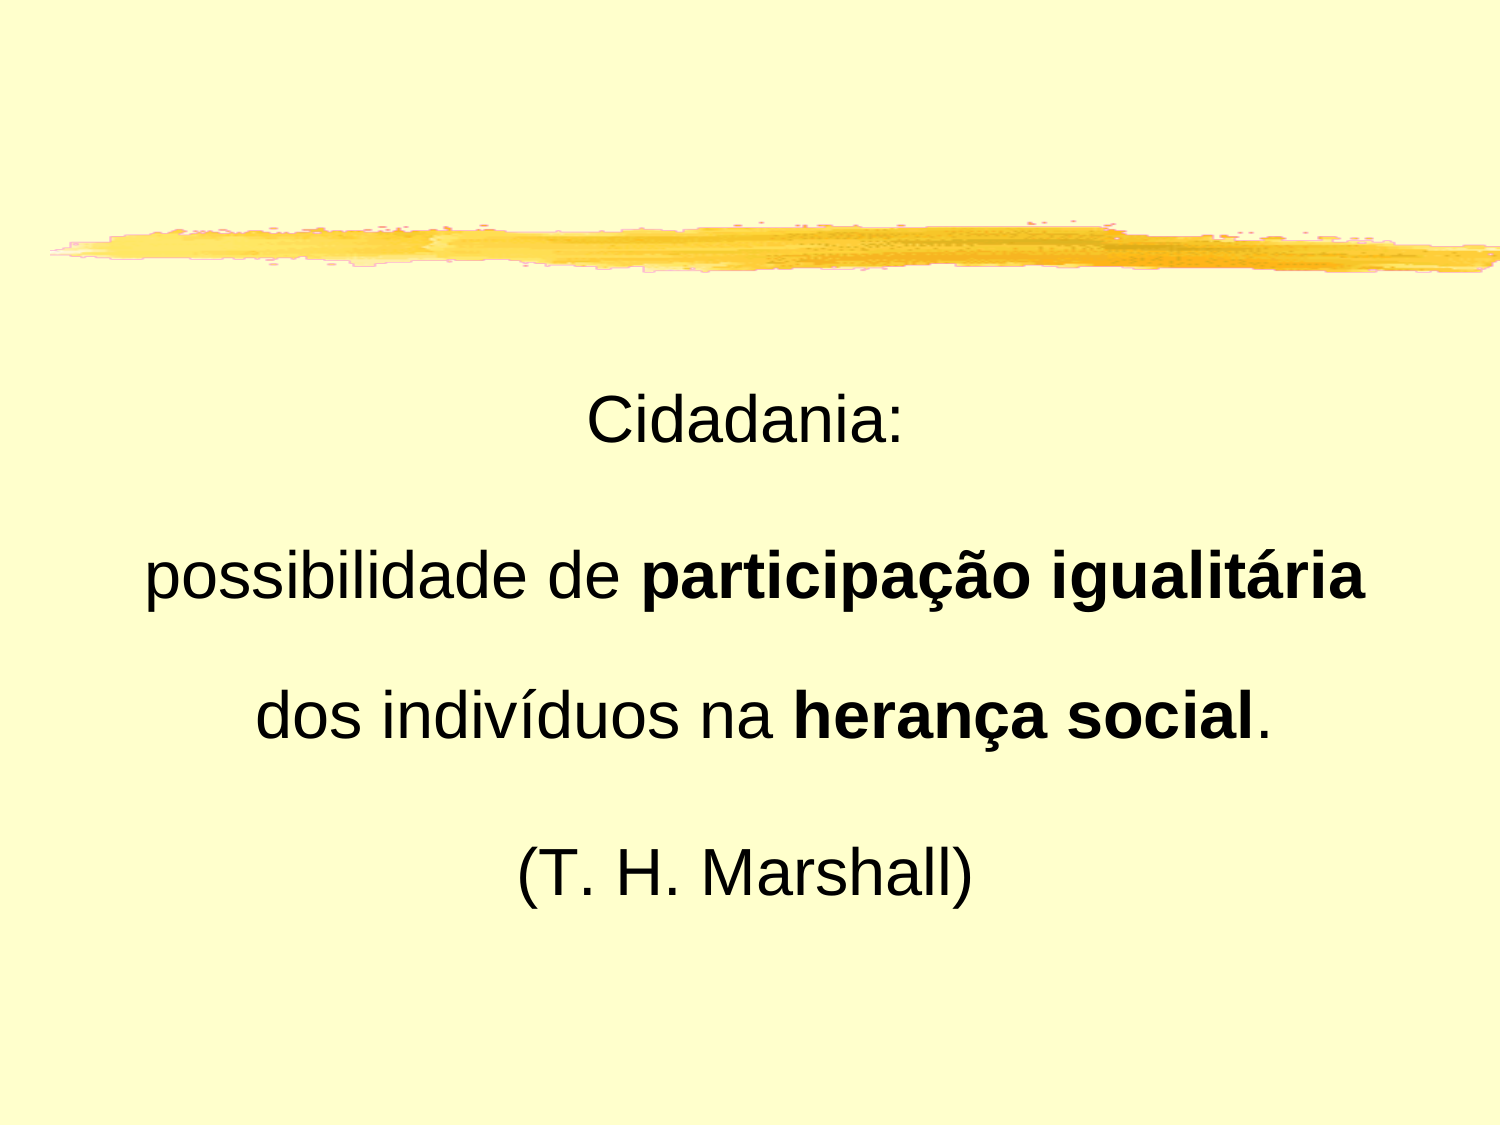

#
Cidadania:
 possibilidade de participação igualitária dos indivíduos na herança social.
(T. H. Marshall)